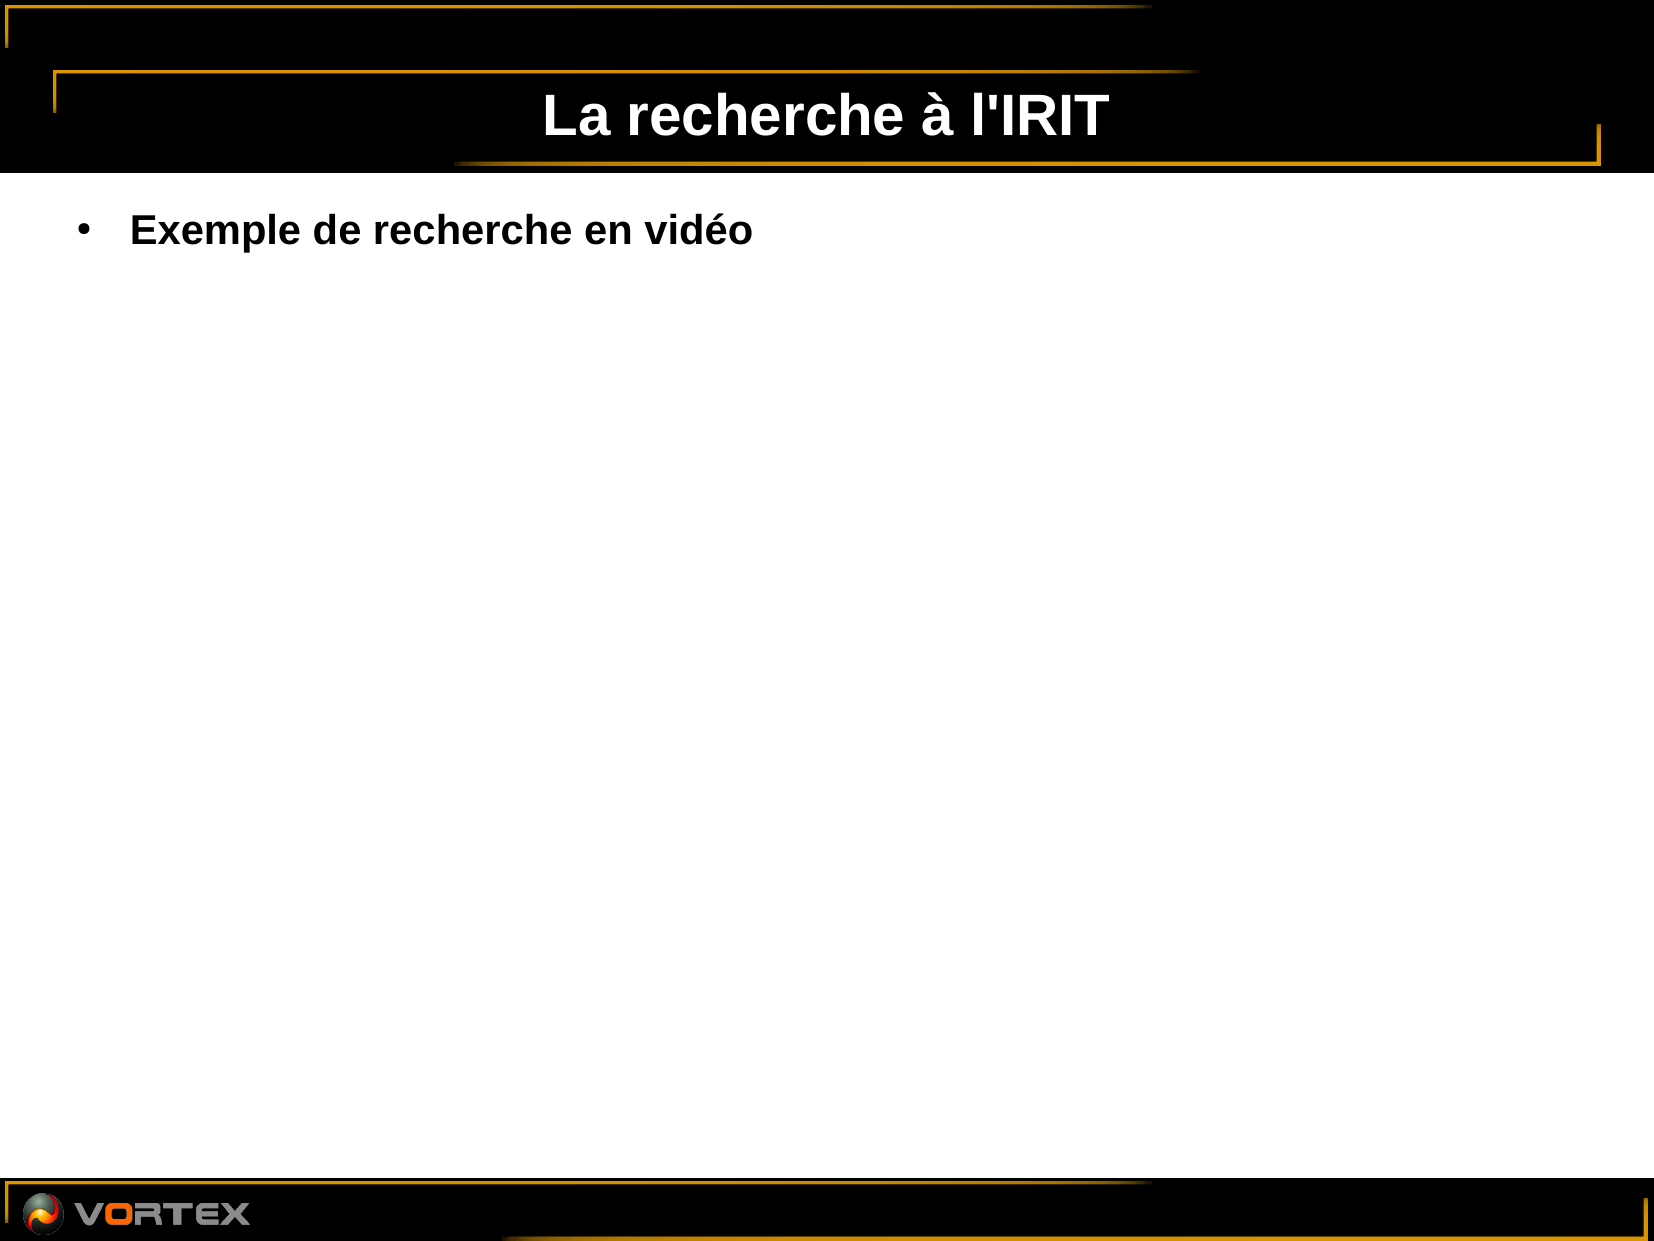

# La recherche à l'IRIT
Exemple de recherche en vidéo